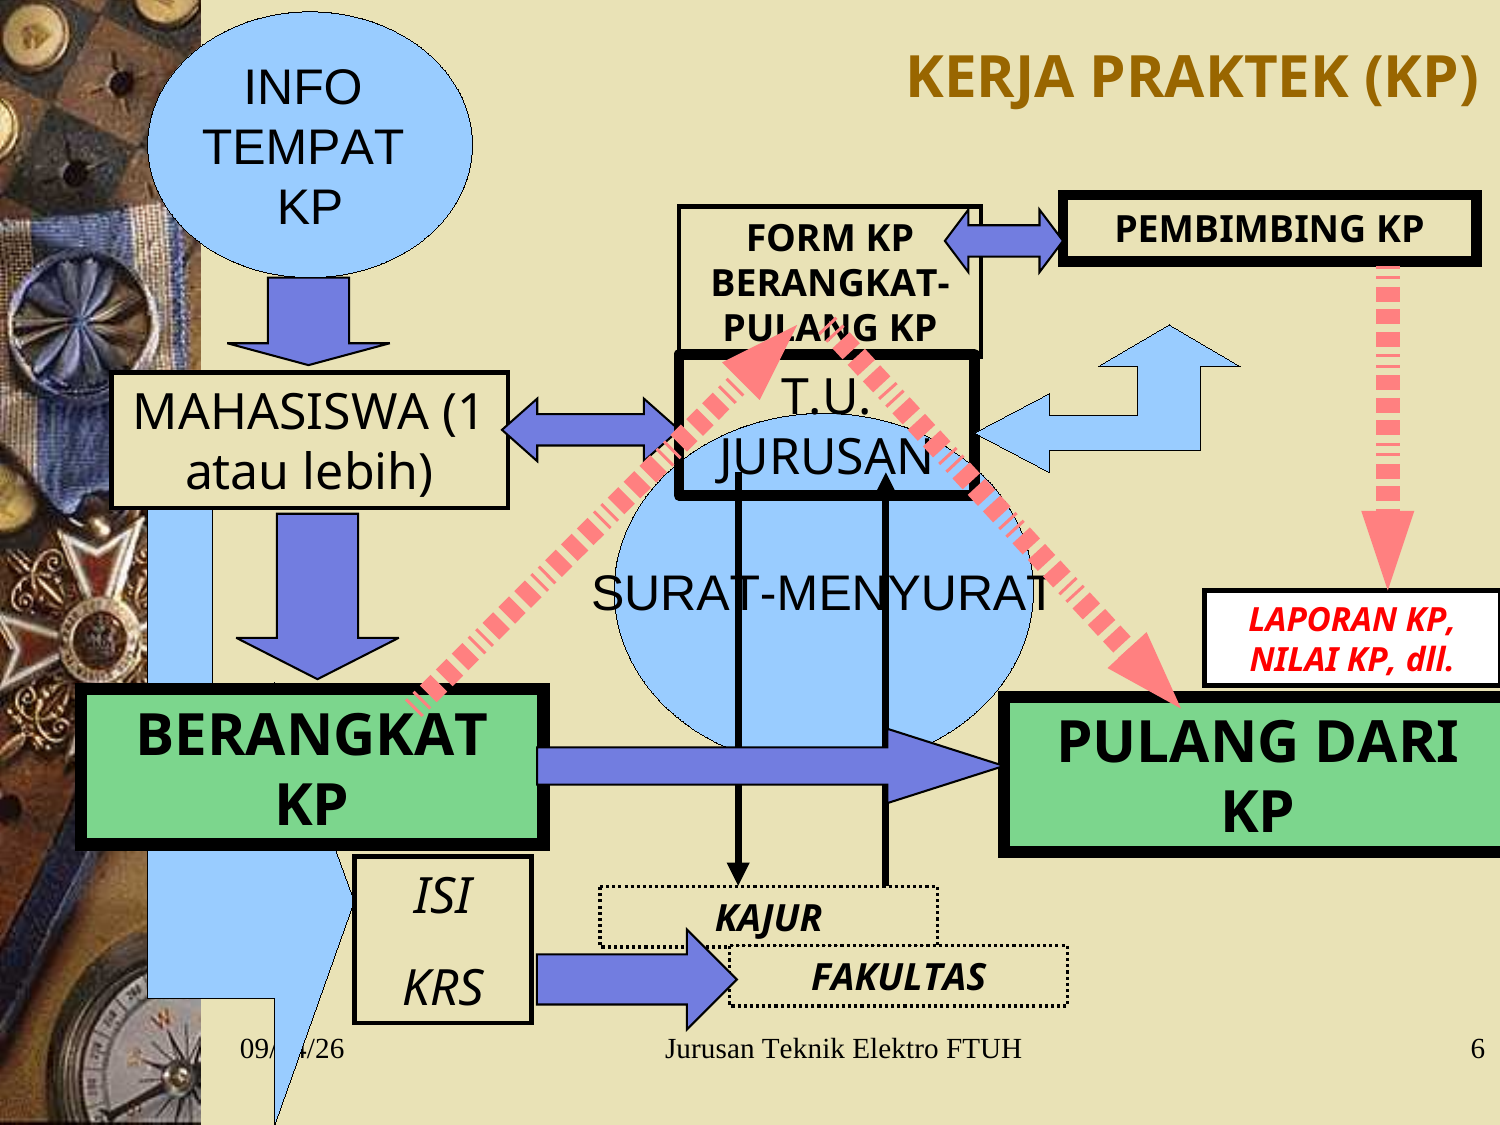

INFO
TEMPAT
KP
# KERJA PRAKTEK (KP)
PEMBIMBING KP
FORM KP BERANGKAT-PULANG KP
T.U. JURUSAN
MAHASISWA (1 atau lebih)
SURAT-MENYURAT
LAPORAN KP, NILAI KP, dll.
BERANGKAT KP
PULANG DARI KP
ISI
KRS
KAJUR
FAKULTAS
Jurusan Teknik Elektro FTUH
6